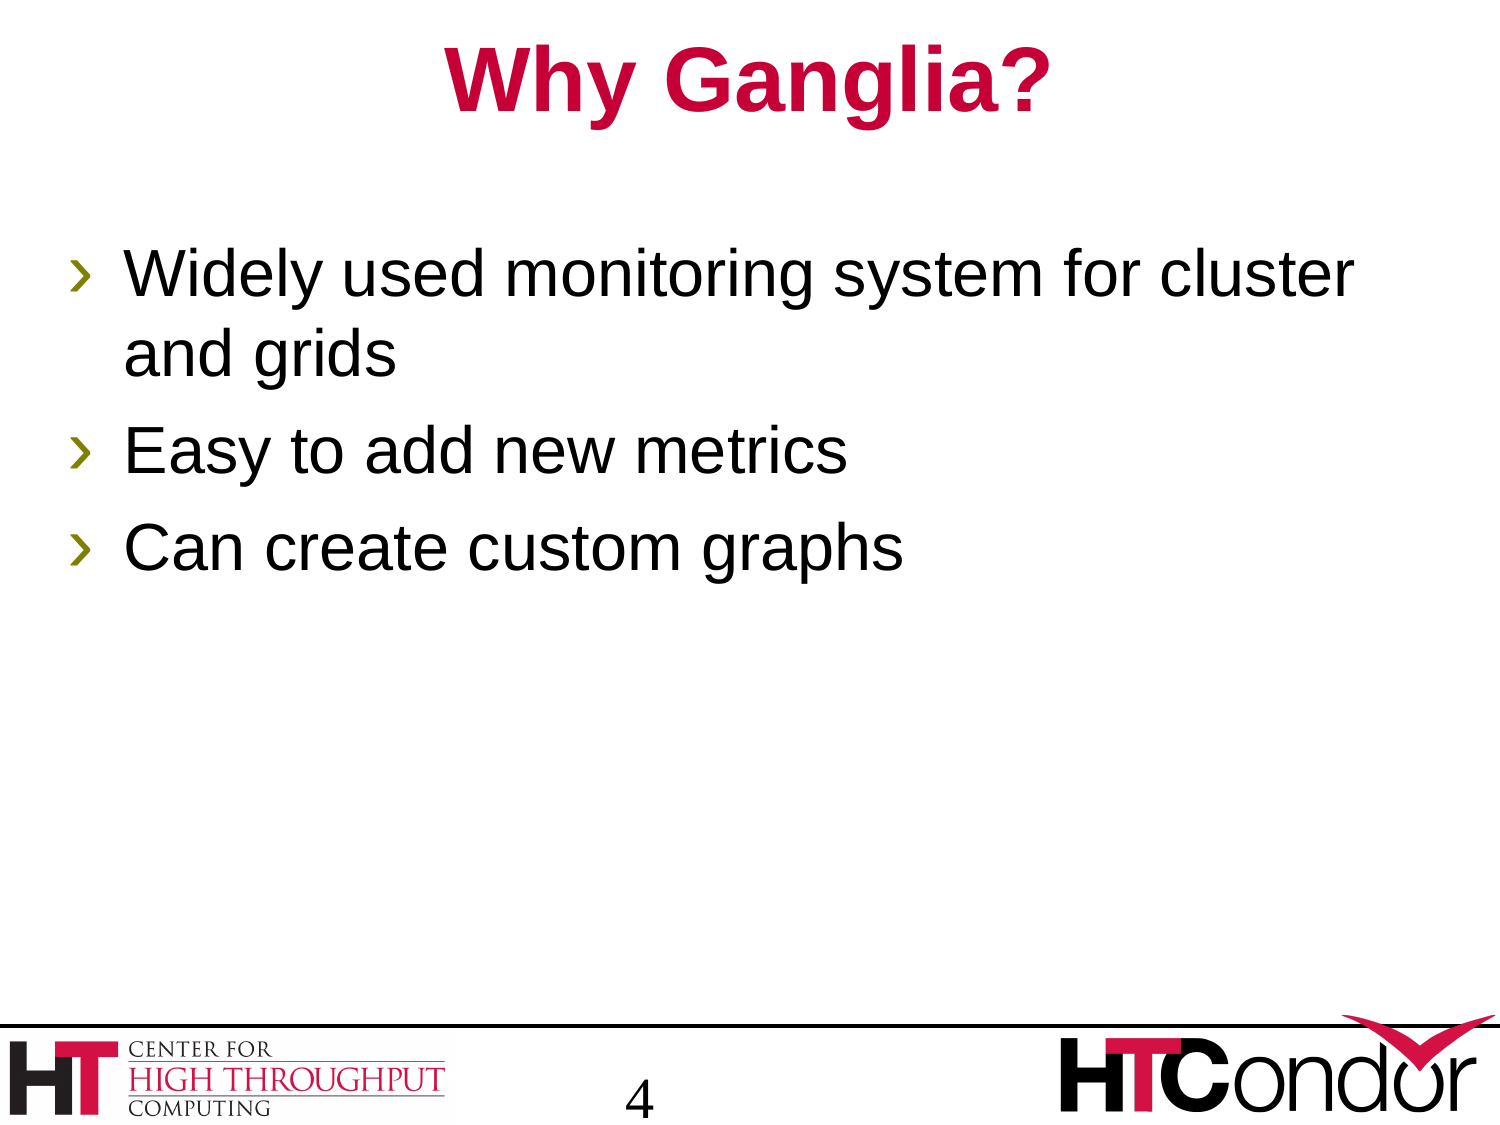

# Why Ganglia?
Widely used monitoring system for cluster and grids
Easy to add new metrics
Can create custom graphs